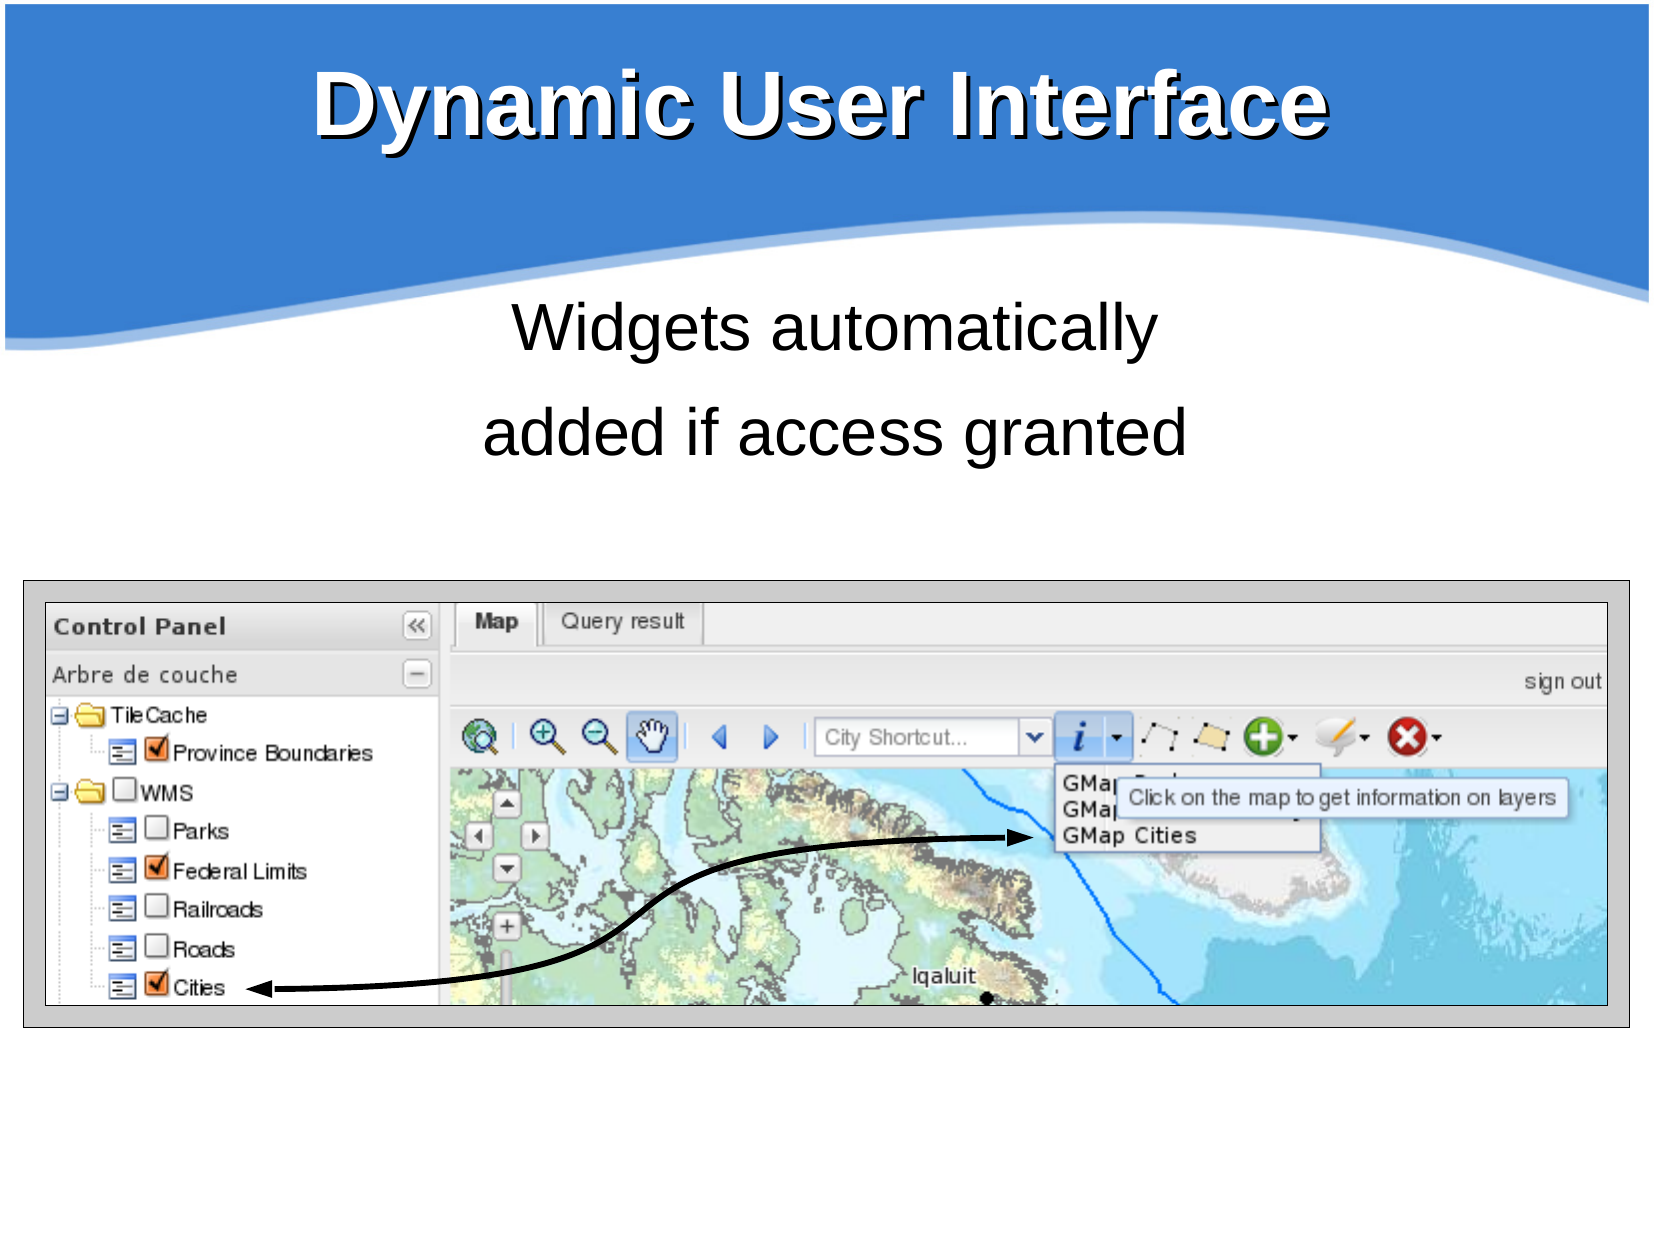

Dynamic User Interface
# Widgets automatically
added if access granted